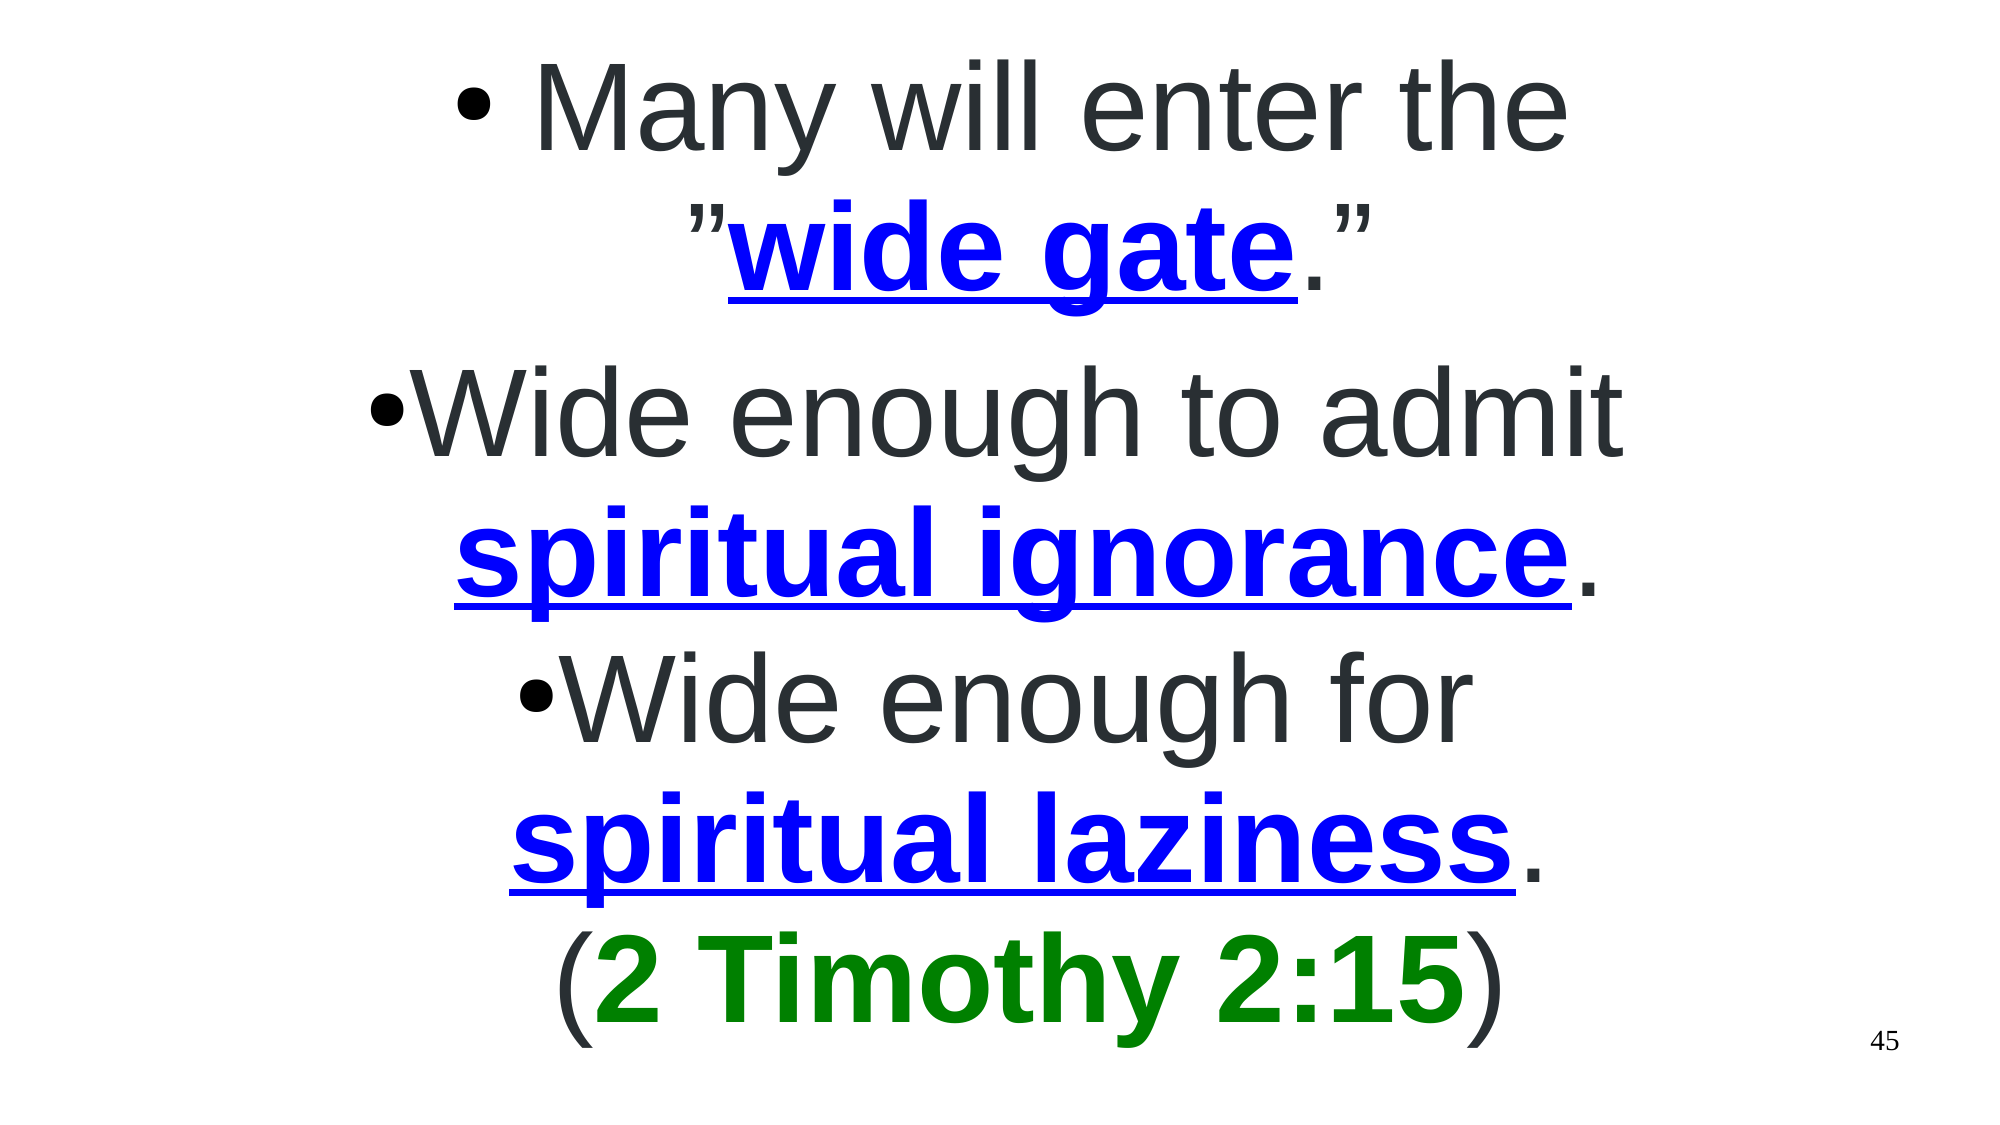

# Many will enter the ”wide gate.”
Wide enough to admit
spiritual ignorance.
Wide enough for
spiritual laziness.
(2 Timothy 2:15)
45